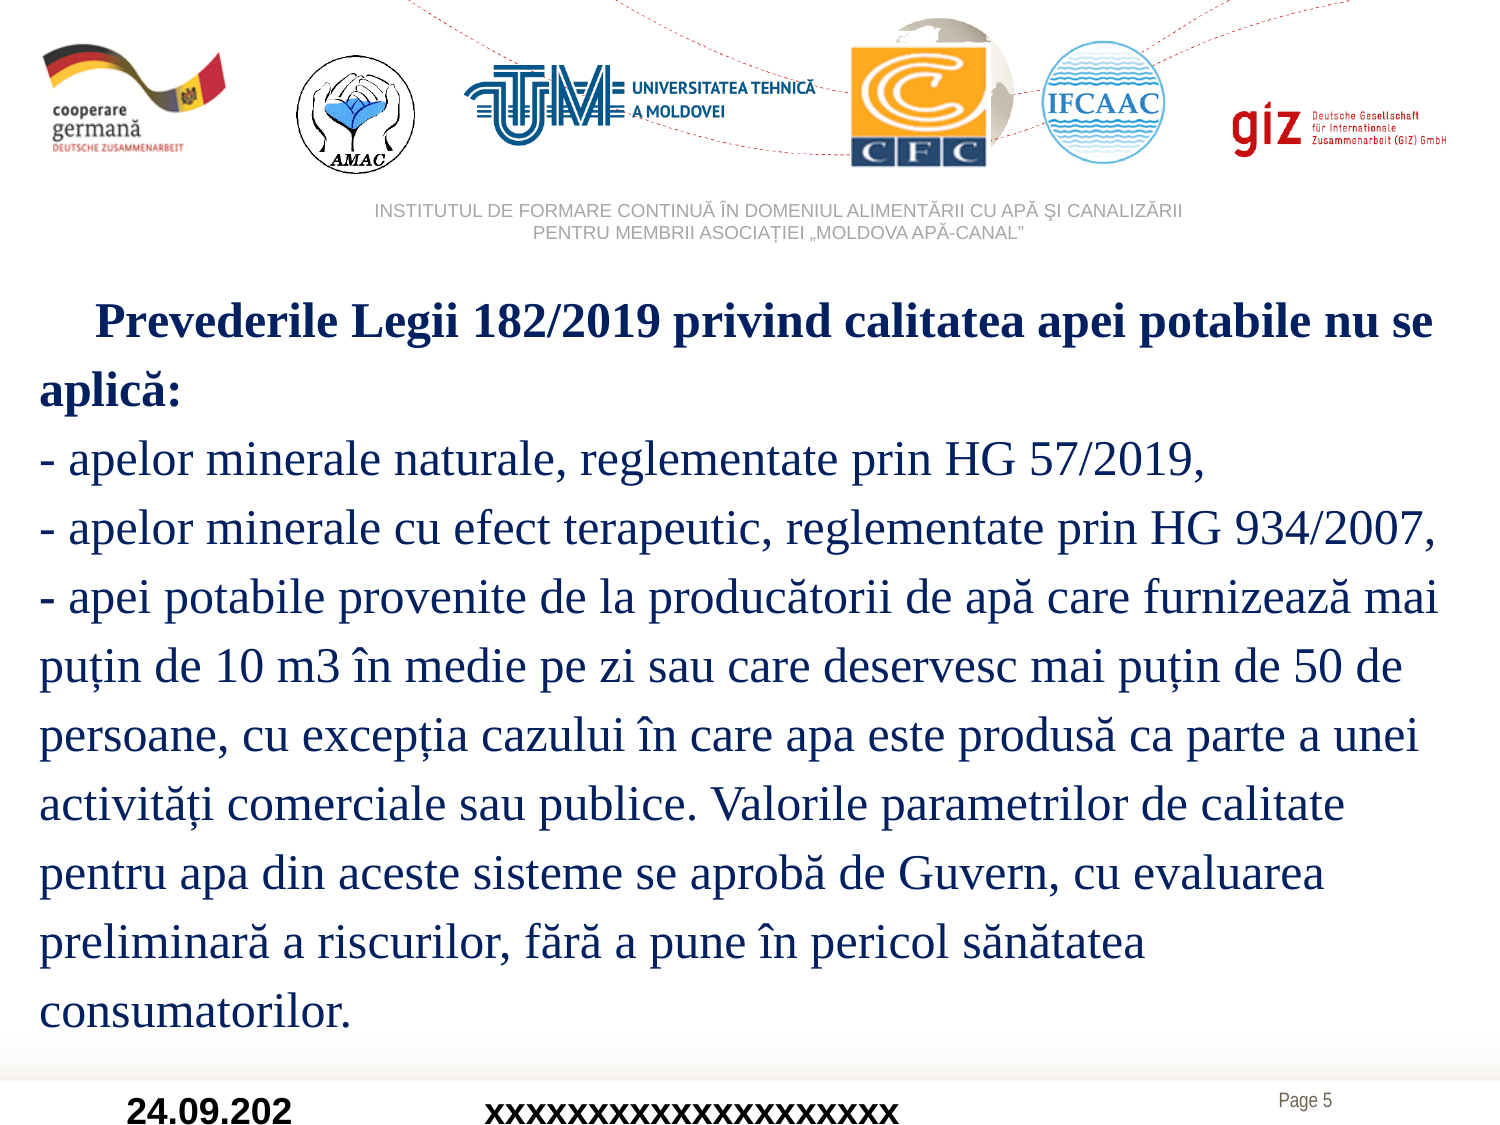

INSTITUTUL DE FORMARE CONTINUĂ ÎN DOMENIUL ALIMENTĂRII CU APĂ ŞI CANALIZĂRII
PENTRU MEMBRII ASOCIAȚIEI „MOLDOVA APĂ-CANAL”
# Prevederile Legii 182/2019 privind calitatea apei potabile nu se aplică: - apelor minerale naturale, reglementate prin HG 57/2019, - apelor minerale cu efect terapeutic, reglementate prin HG 934/2007, - apei potabile provenite de la producătorii de apă care furnizează mai puțin de 10 m3 în medie pe zi sau care deservesc mai puțin de 50 de persoane, cu excepția cazului în care apa este produsă ca parte a unei activități comerciale sau publice. Valorile parametrilor de calitate pentru apa din aceste sisteme se aprobă de Guvern, cu evaluarea preliminară a riscurilor, fără a pune în pericol sănătatea consumatorilor.
xxxxxxxxxxxxxxxxxxxx